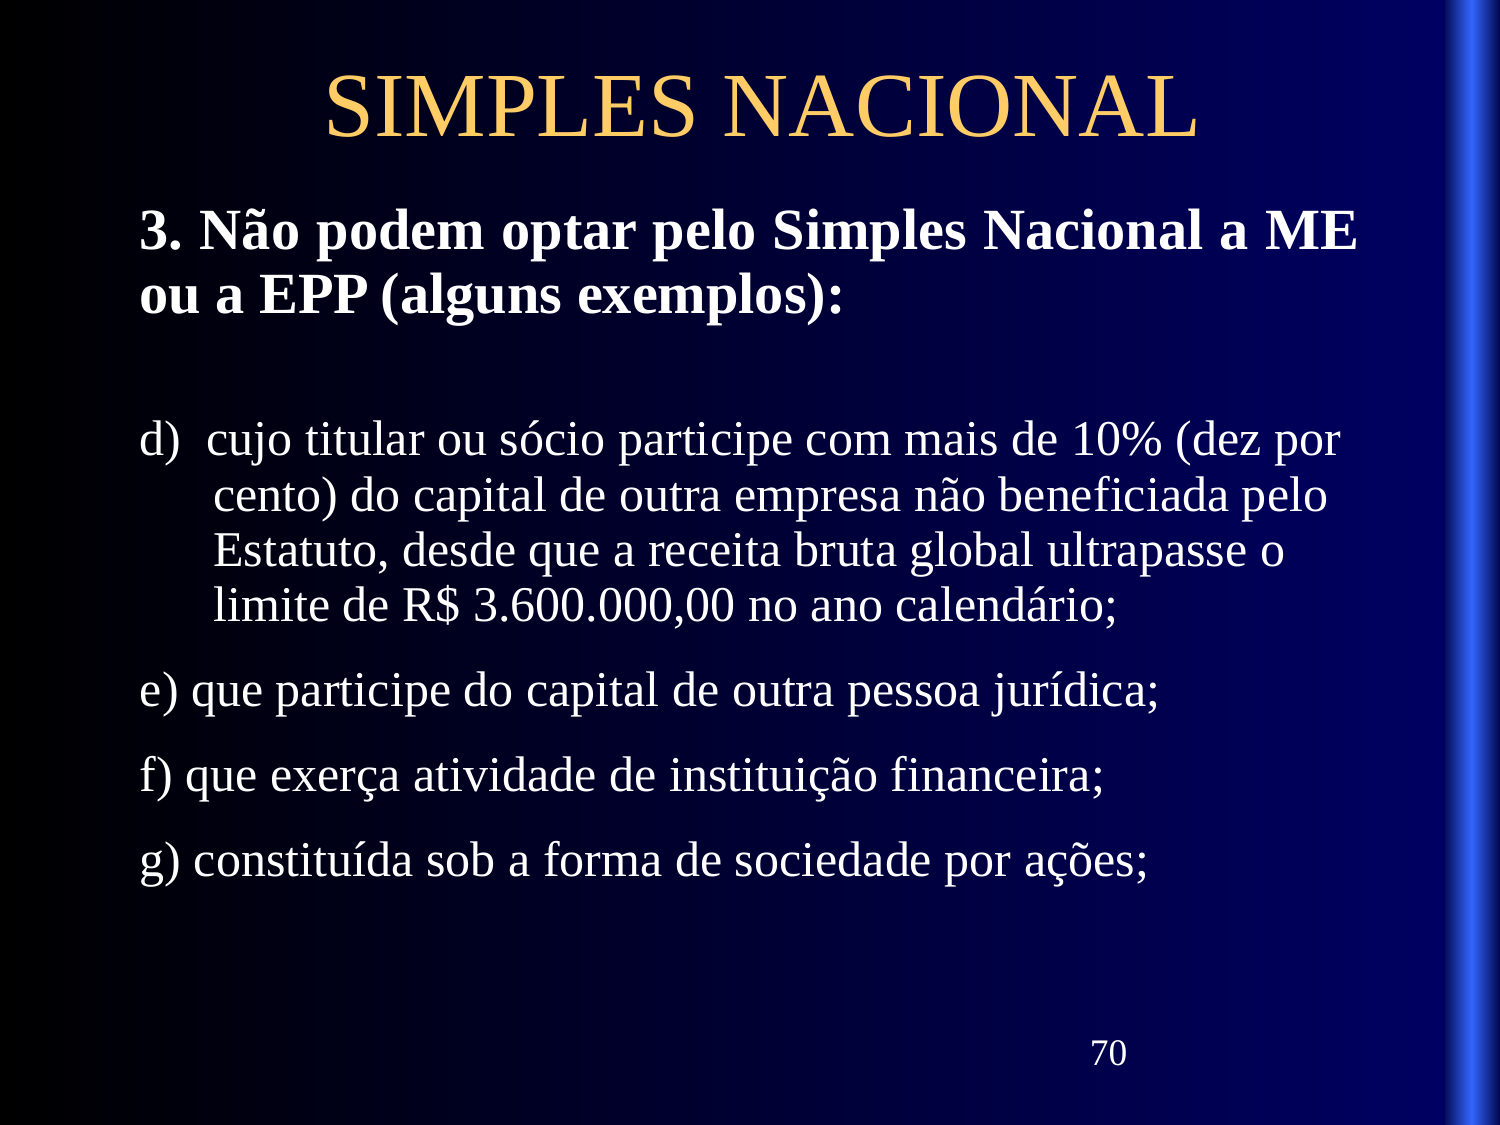

# SIMPLES NACIONAL
3. Não podem optar pelo Simples Nacional a ME ou a EPP (alguns exemplos):
d) cujo titular ou sócio participe com mais de 10% (dez por 	cento) do capital de outra empresa não beneficiada pelo 	Estatuto, desde que a receita bruta global ultrapasse o 		limite de R$ 3.600.000,00 no ano calendário;
e) que participe do capital de outra pessoa jurídica;
f) que exerça atividade de instituição financeira;
g) constituída sob a forma de sociedade por ações;